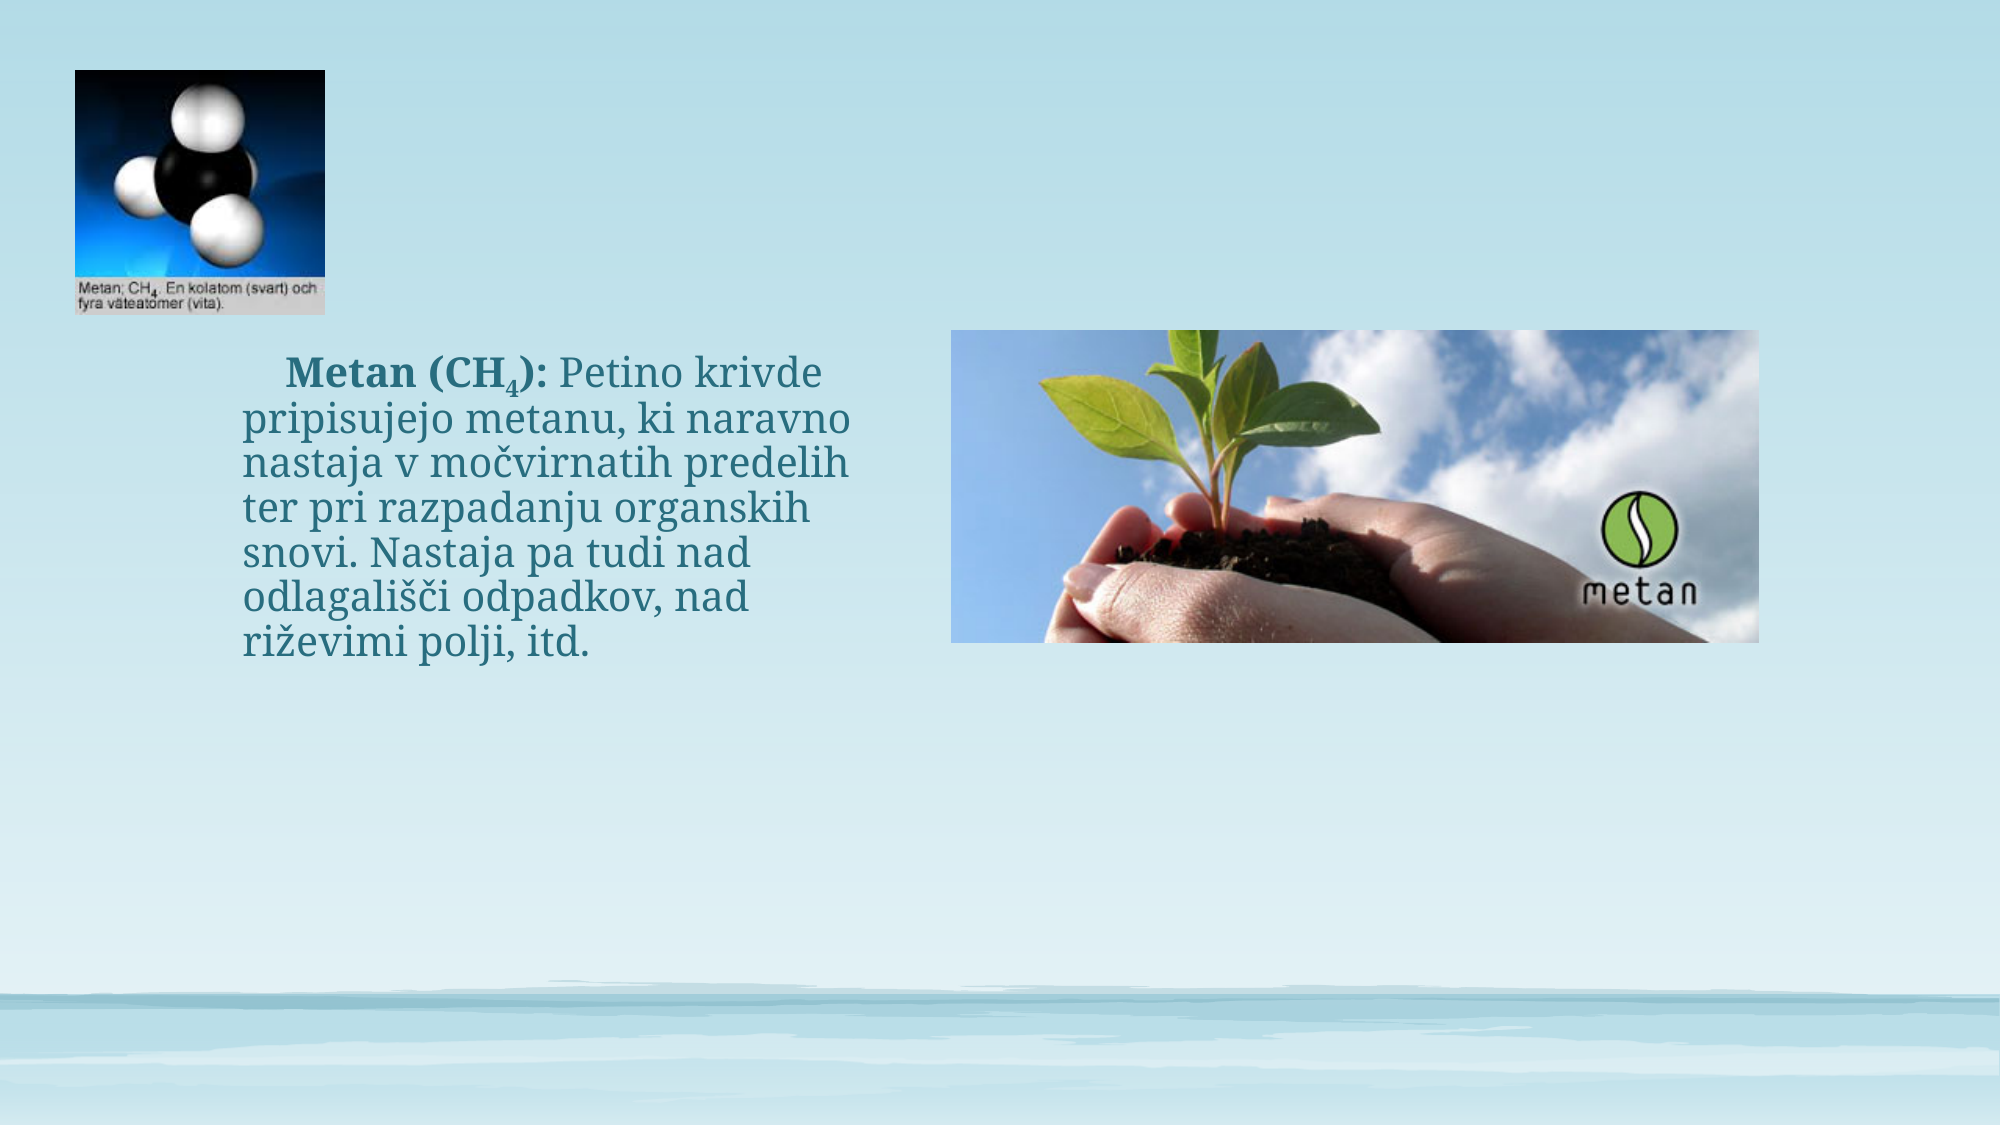

#
    Metan (CH4): Petino krivde pripisujejo metanu, ki naravno nastaja v močvirnatih predelih ter pri razpadanju organskih snovi. Nastaja pa tudi nad odlagališči odpadkov, nad riževimi polji, itd.